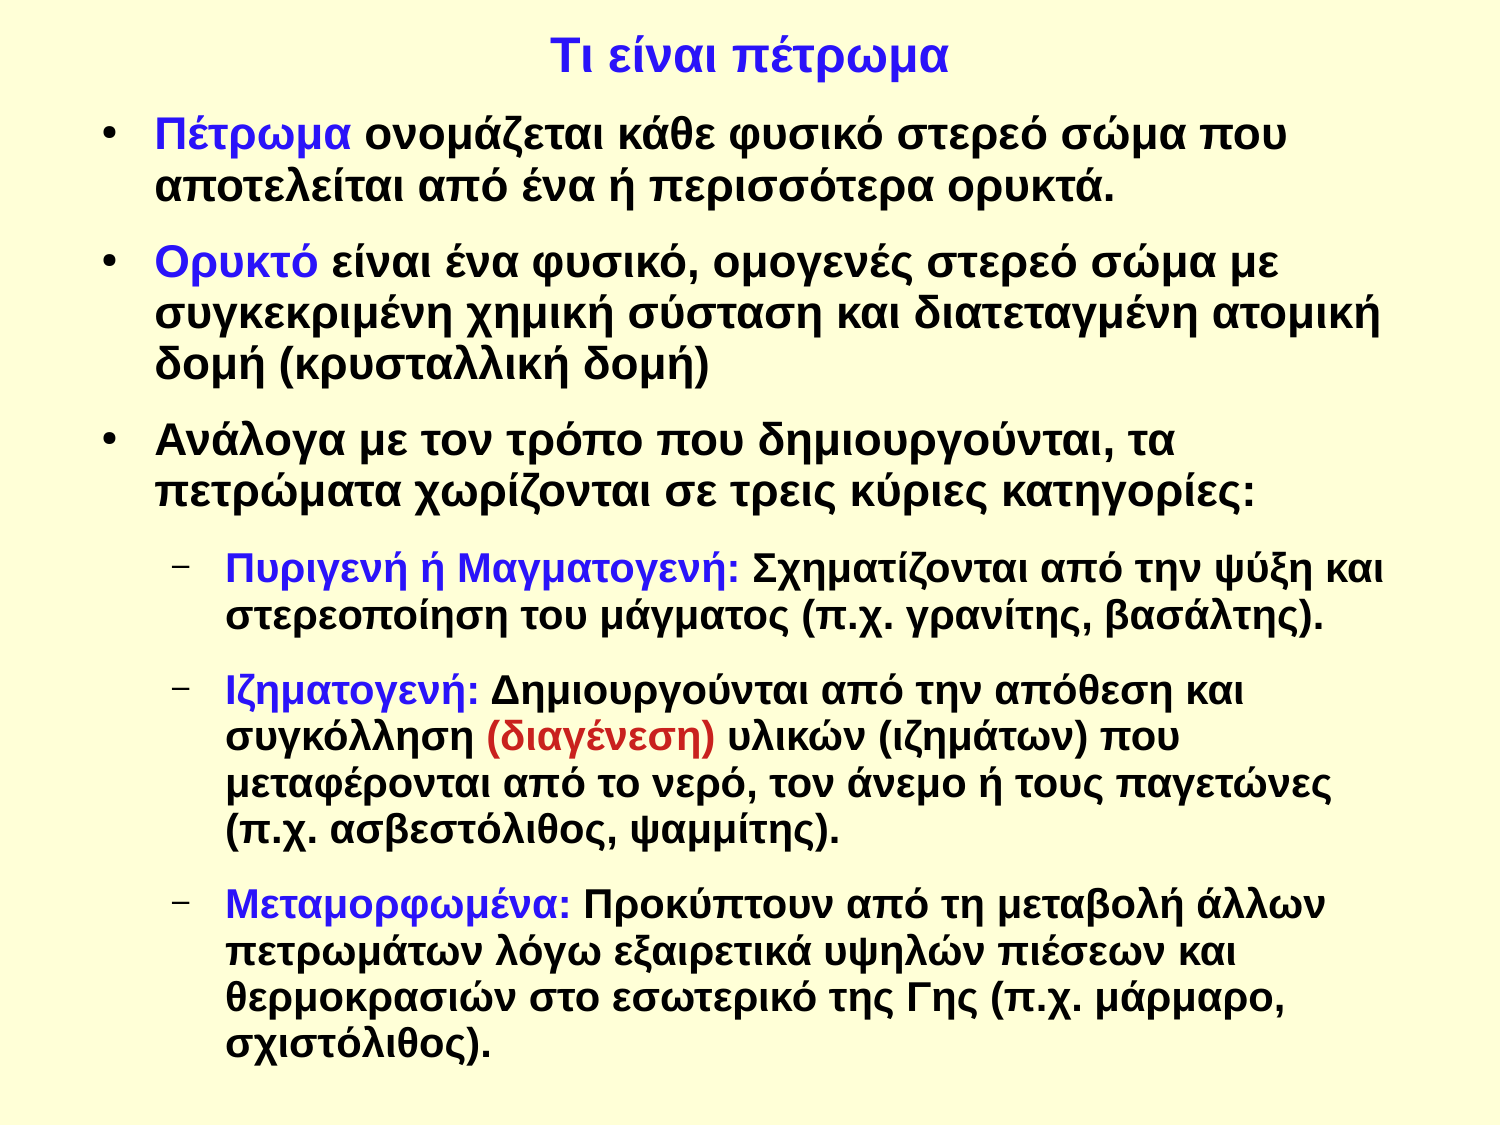

# Τι είναι πέτρωμα
Πέτρωμα ονομάζεται κάθε φυσικό στερεό σώμα που αποτελείται από ένα ή περισσότερα ορυκτά.
Ορυκτό είναι ένα φυσικό, ομογενές στερεό σώμα με συγκεκριμένη χημική σύσταση και διατεταγμένη ατομική δομή (κρυσταλλική δομή)
Ανάλογα με τον τρόπο που δημιουργούνται, τα πετρώματα χωρίζονται σε τρεις κύριες κατηγορίες:
Πυριγενή ή Μαγματογενή: Σχηματίζονται από την ψύξη και στερεοποίηση του μάγματος (π.χ. γρανίτης, βασάλτης).
Ιζηματογενή: Δημιουργούνται από την απόθεση και συγκόλληση (διαγένεση) υλικών (ιζημάτων) που μεταφέρονται από το νερό, τον άνεμο ή τους παγετώνες (π.χ. ασβεστόλιθος, ψαμμίτης).
Μεταμορφωμένα: Προκύπτουν από τη μεταβολή άλλων πετρωμάτων λόγω εξαιρετικά υψηλών πιέσεων και θερμοκρασιών στο εσωτερικό της Γης (π.χ. μάρμαρο, σχιστόλιθος).